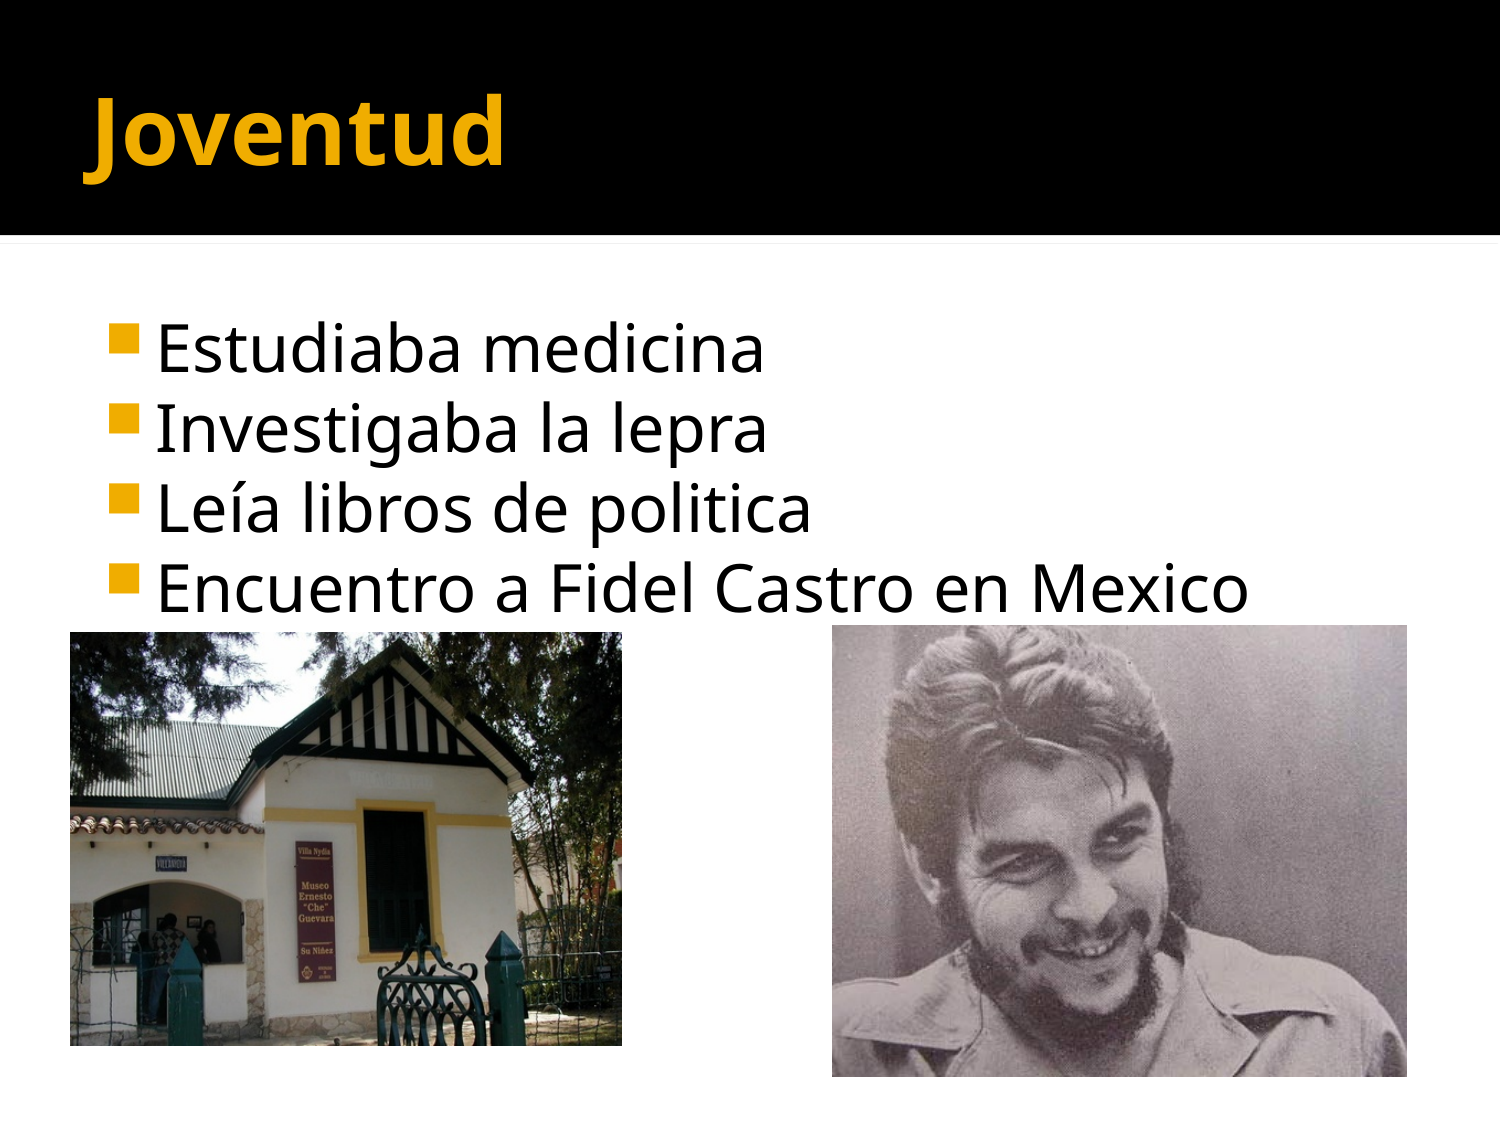

# Joventud
Estudiaba medicina
Investigaba la lepra
Leía libros de politica
Encuentro a Fidel Castro en Mexico